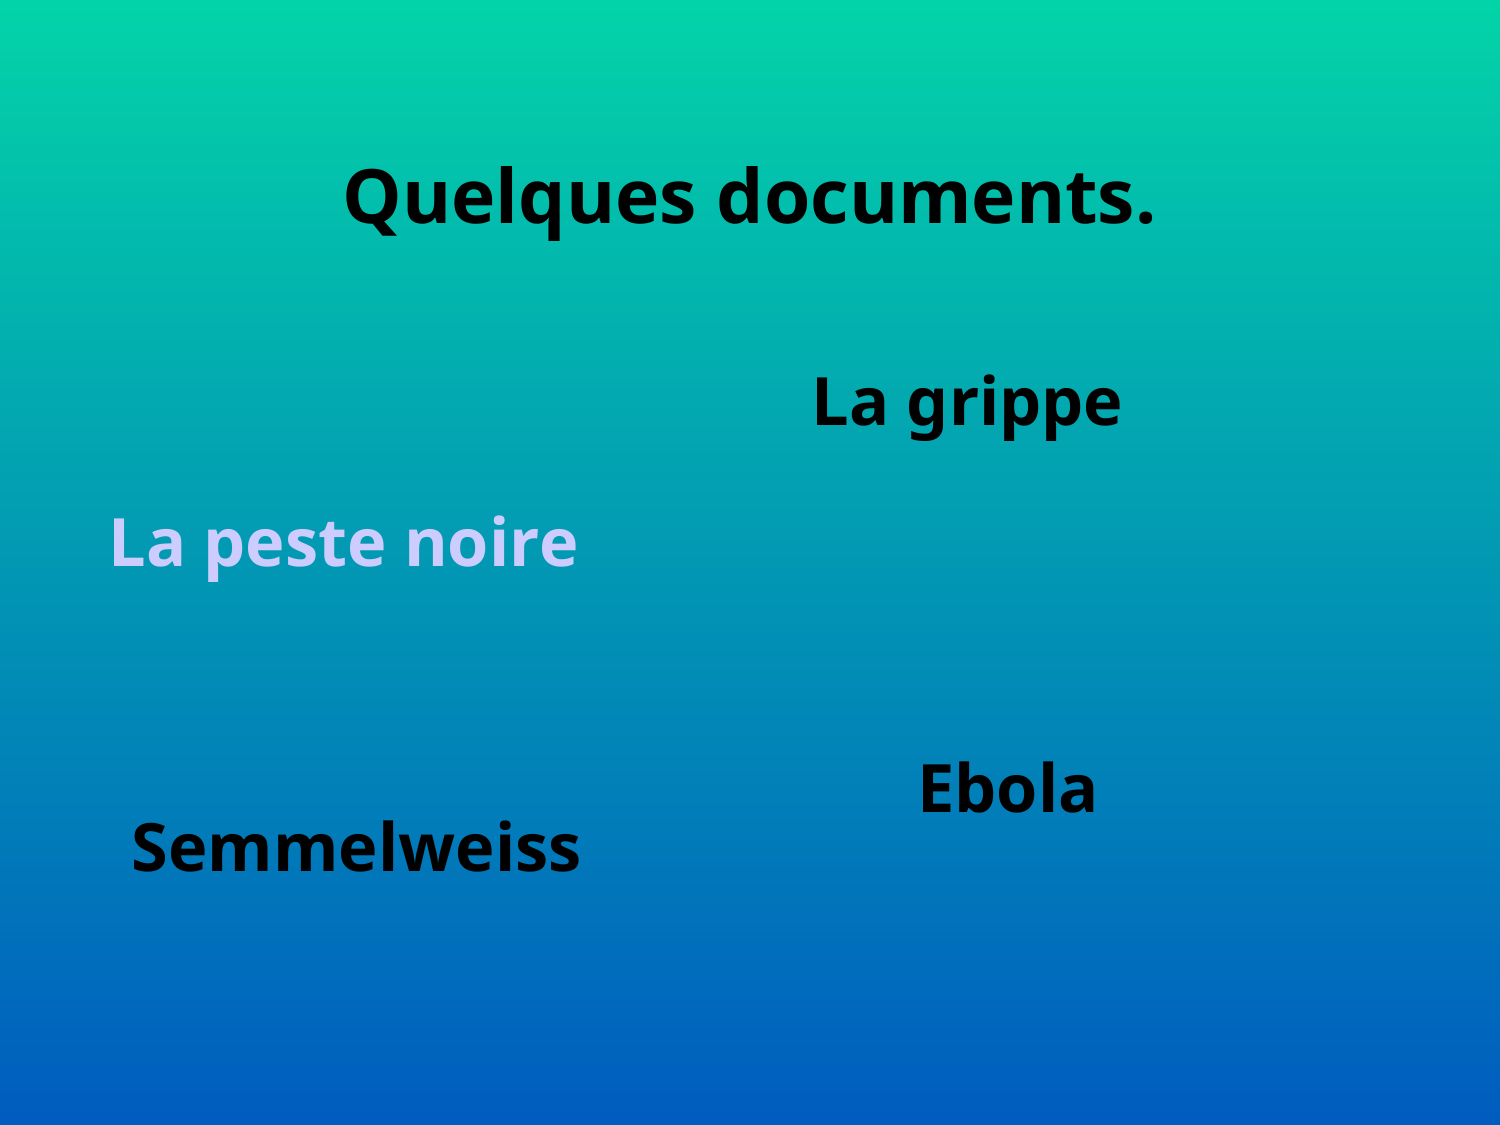

# Quelques documents.
La grippe
La peste noire
Ebola
Semmelweiss